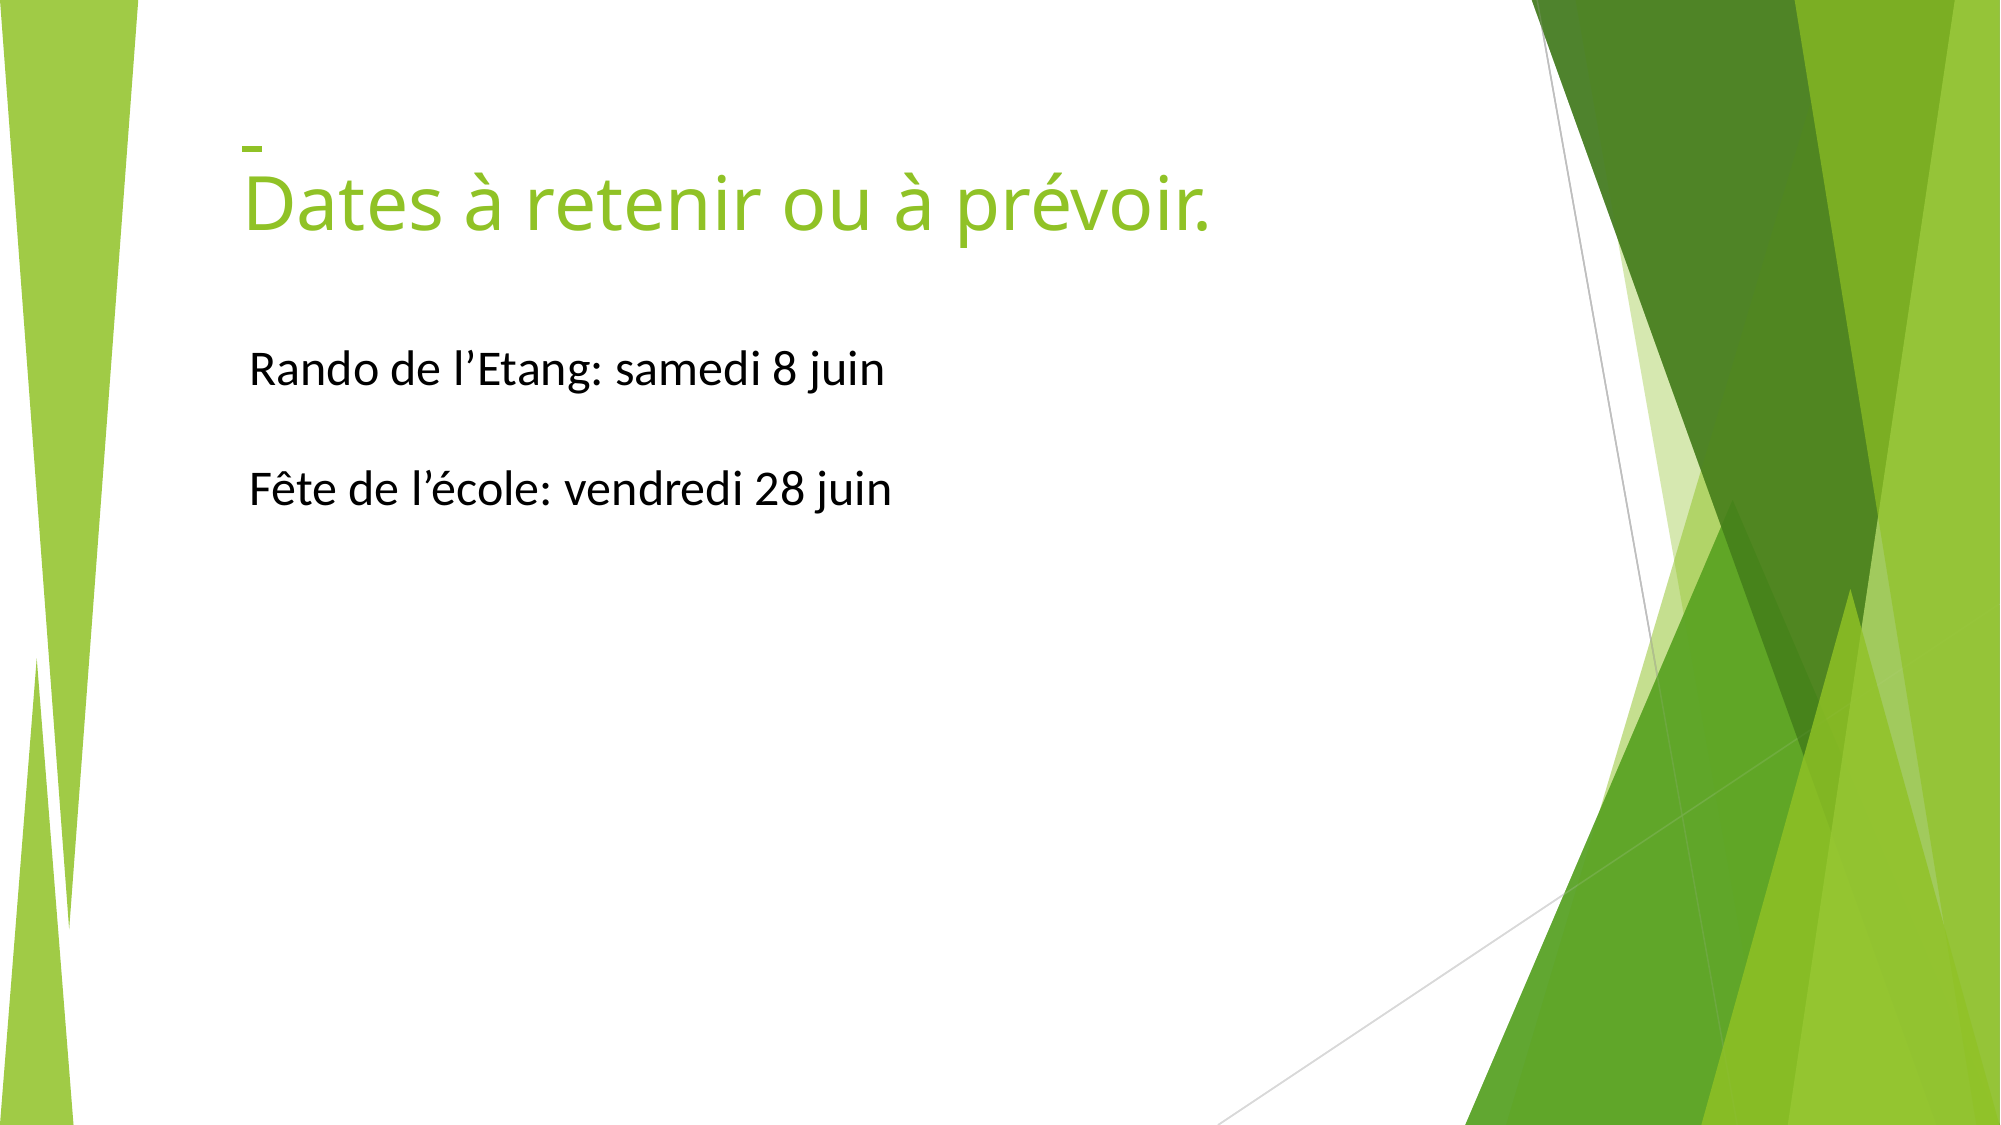

# Dates à retenir ou à prévoir.
Rando de l’Etang: samedi 8 juin
Fête de l’école: vendredi 28 juin